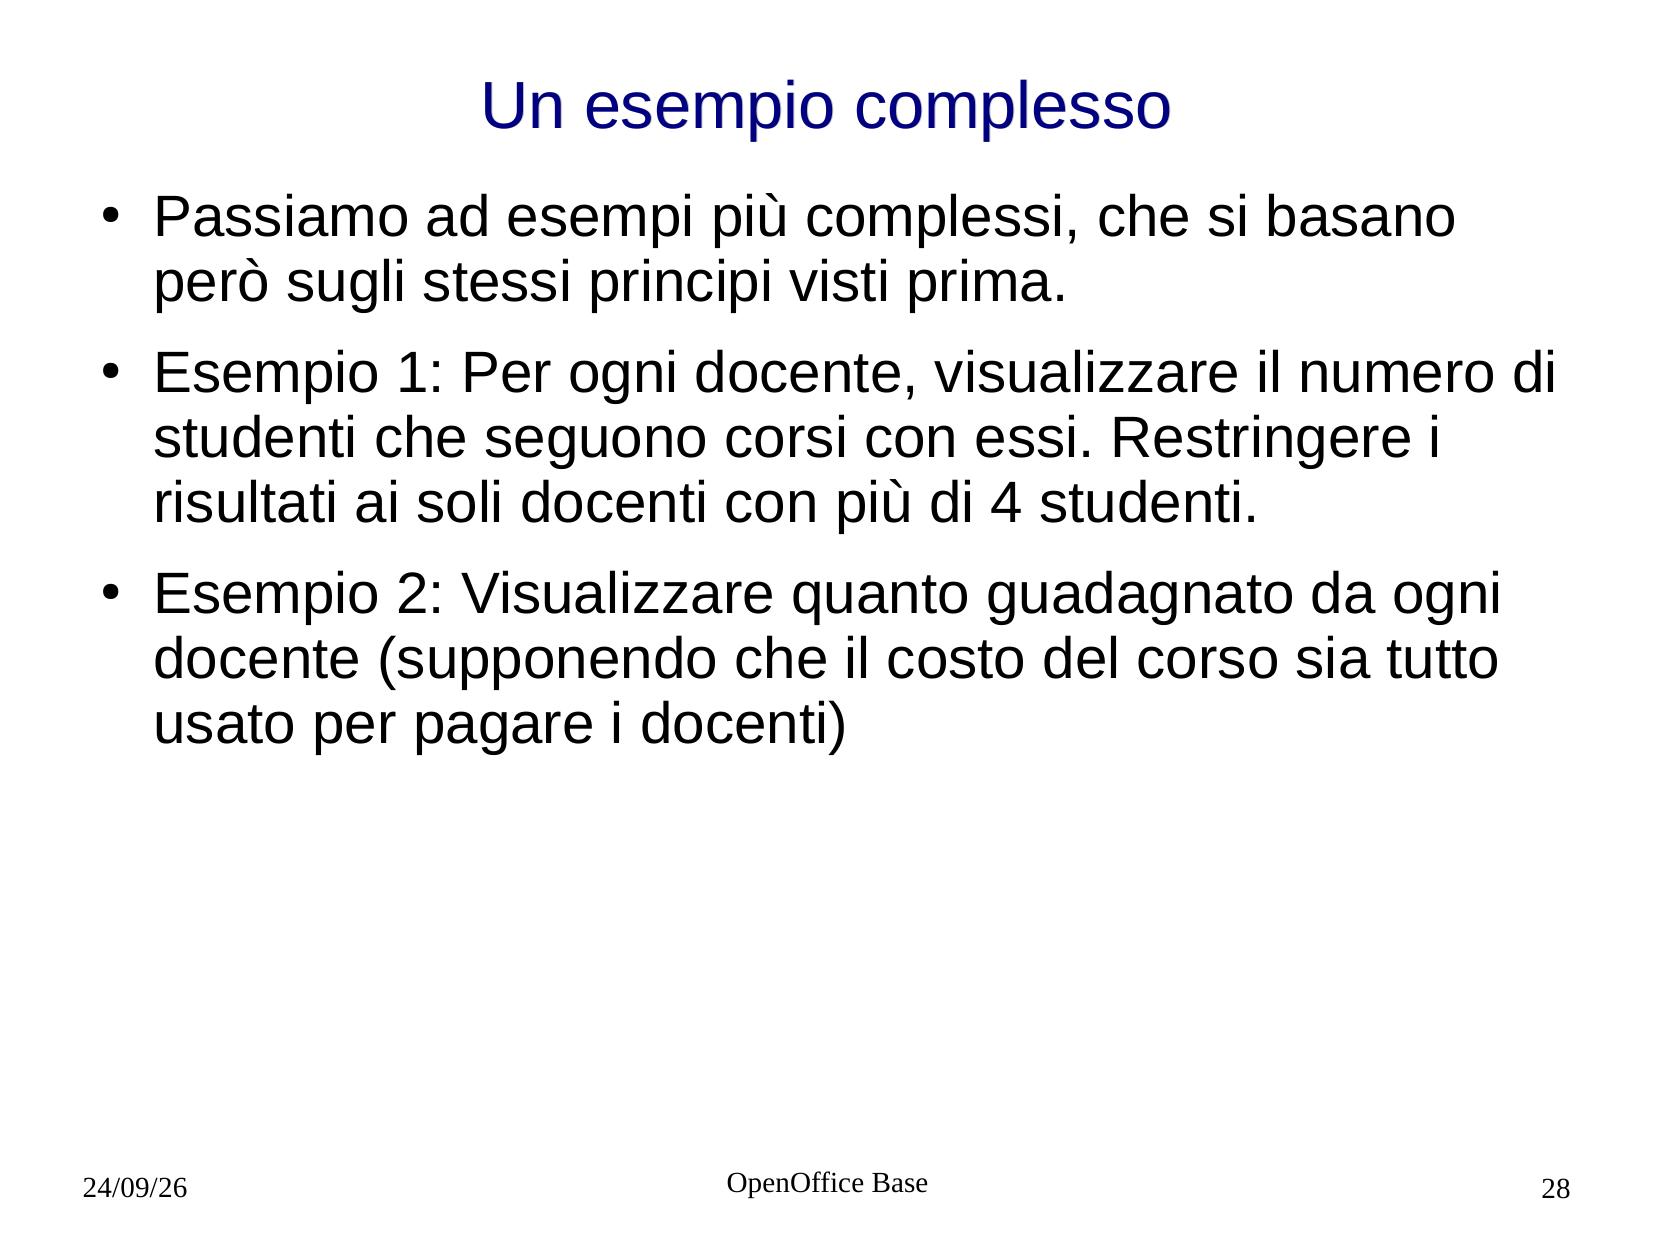

# Un esempio complesso
Passiamo ad esempi più complessi, che si basano però sugli stessi principi visti prima.
Esempio 1: Per ogni docente, visualizzare il numero di studenti che seguono corsi con essi. Restringere i risultati ai soli docenti con più di 4 studenti.
Esempio 2: Visualizzare quanto guadagnato da ogni docente (supponendo che il costo del corso sia tutto usato per pagare i docenti)